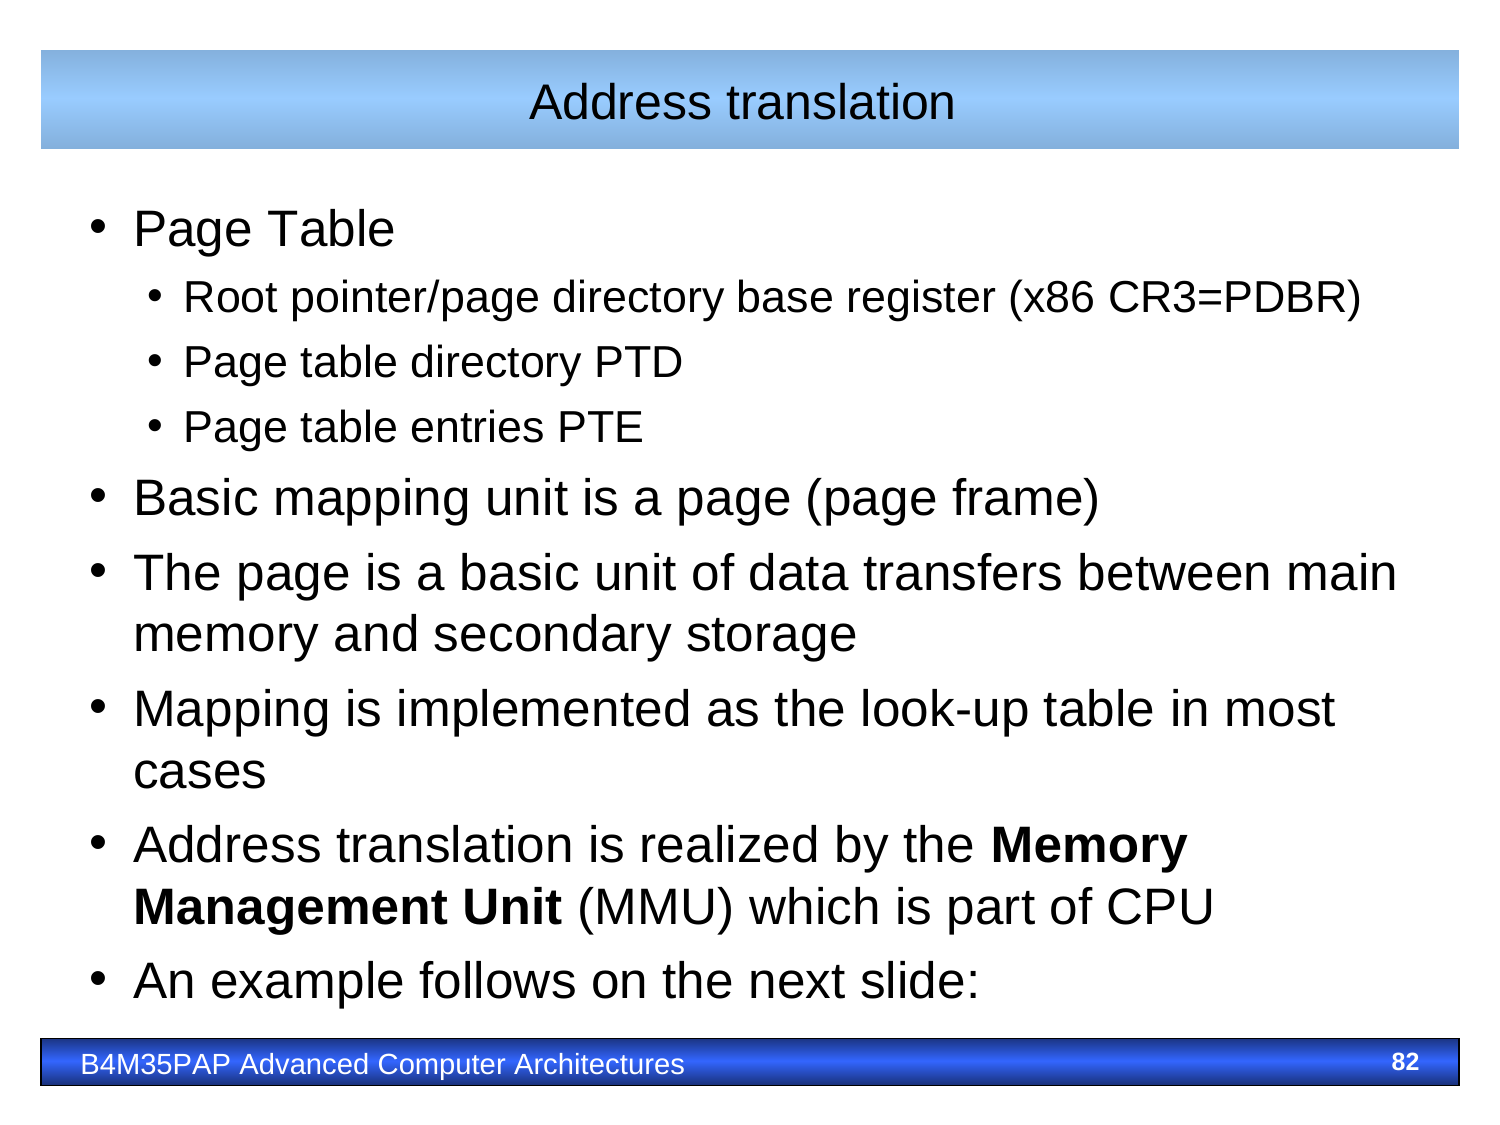

# Address translation
Page Table
Root pointer/page directory base register (x86 CR3=PDBR)
Page table directory PTD
Page table entries PTE
Basic mapping unit is a page (page frame)
The page is a basic unit of data transfers between main memory and secondary storage
Mapping is implemented as the look-up table in most cases
Address translation is realized by the Memory Management Unit (MMU) which is part of CPU
An example follows on the next slide: